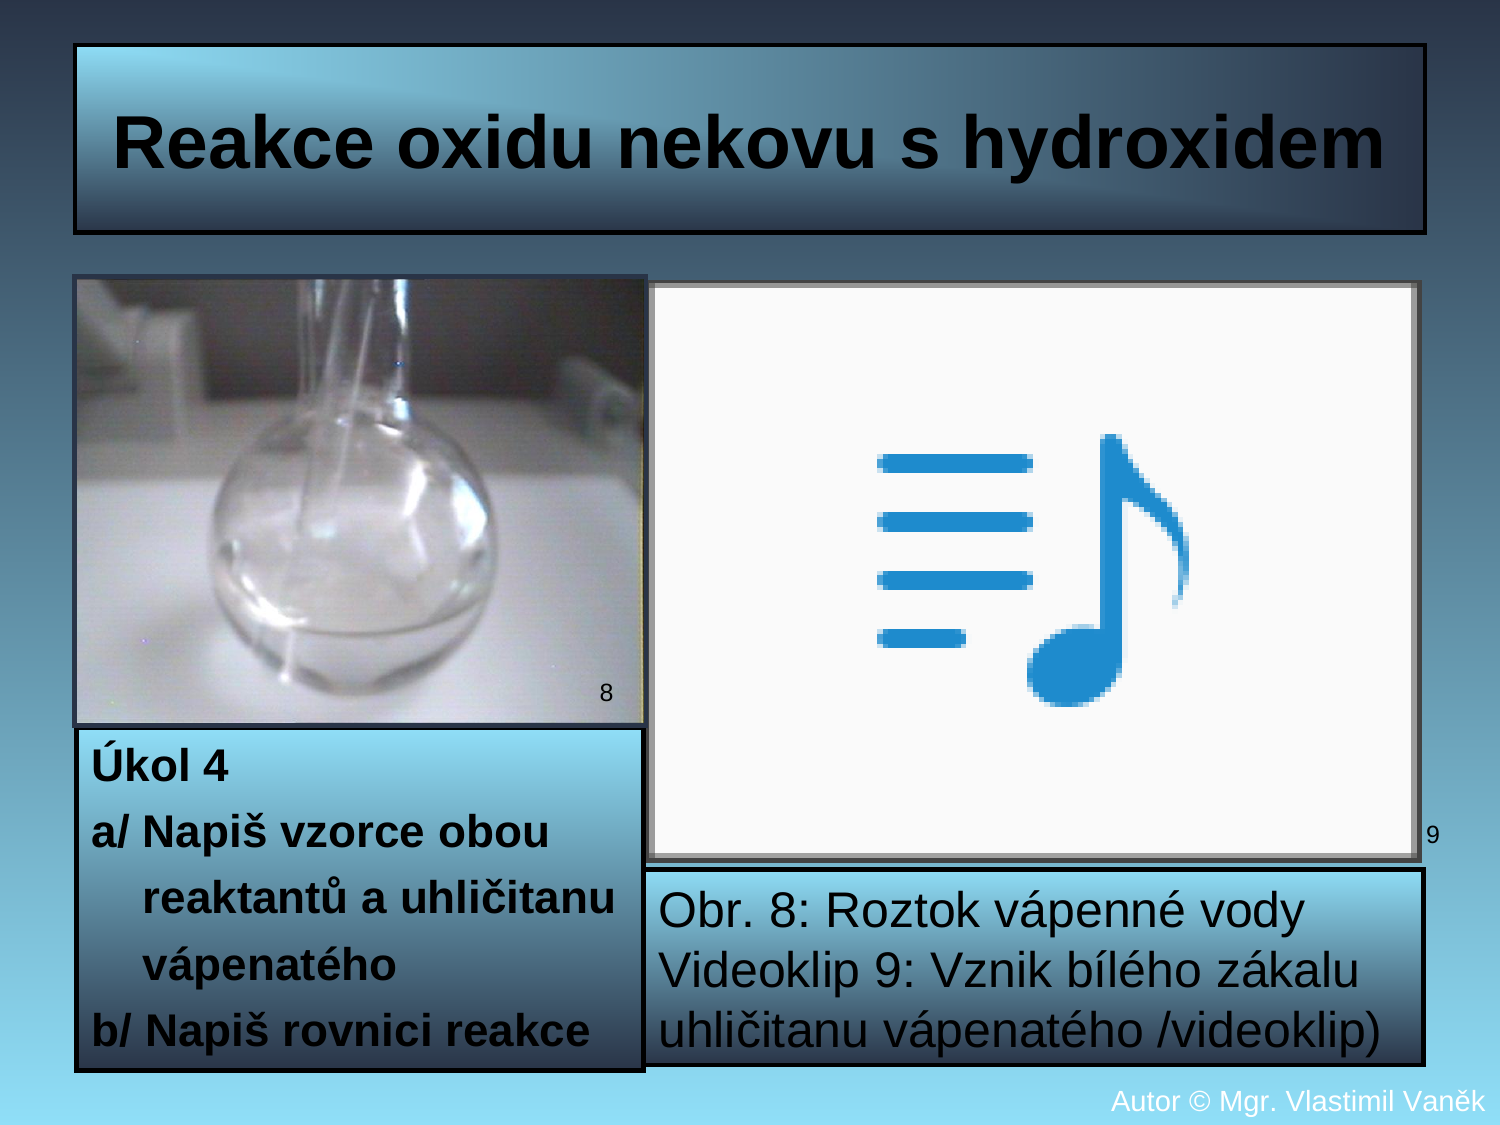

# Reakce oxidu nekovu s hydroxidem
8
Úkol 4
a/ Napiš vzorce obou
 reaktantů a uhličitanu
 vápenatého
b/ Napiš rovnici reakce
9
Obr. 8: Roztok vápenné vody
Videoklip 9: Vznik bílého zákalu uhličitanu vápenatého /videoklip)
Autor © Mgr. Vlastimil Vaněk